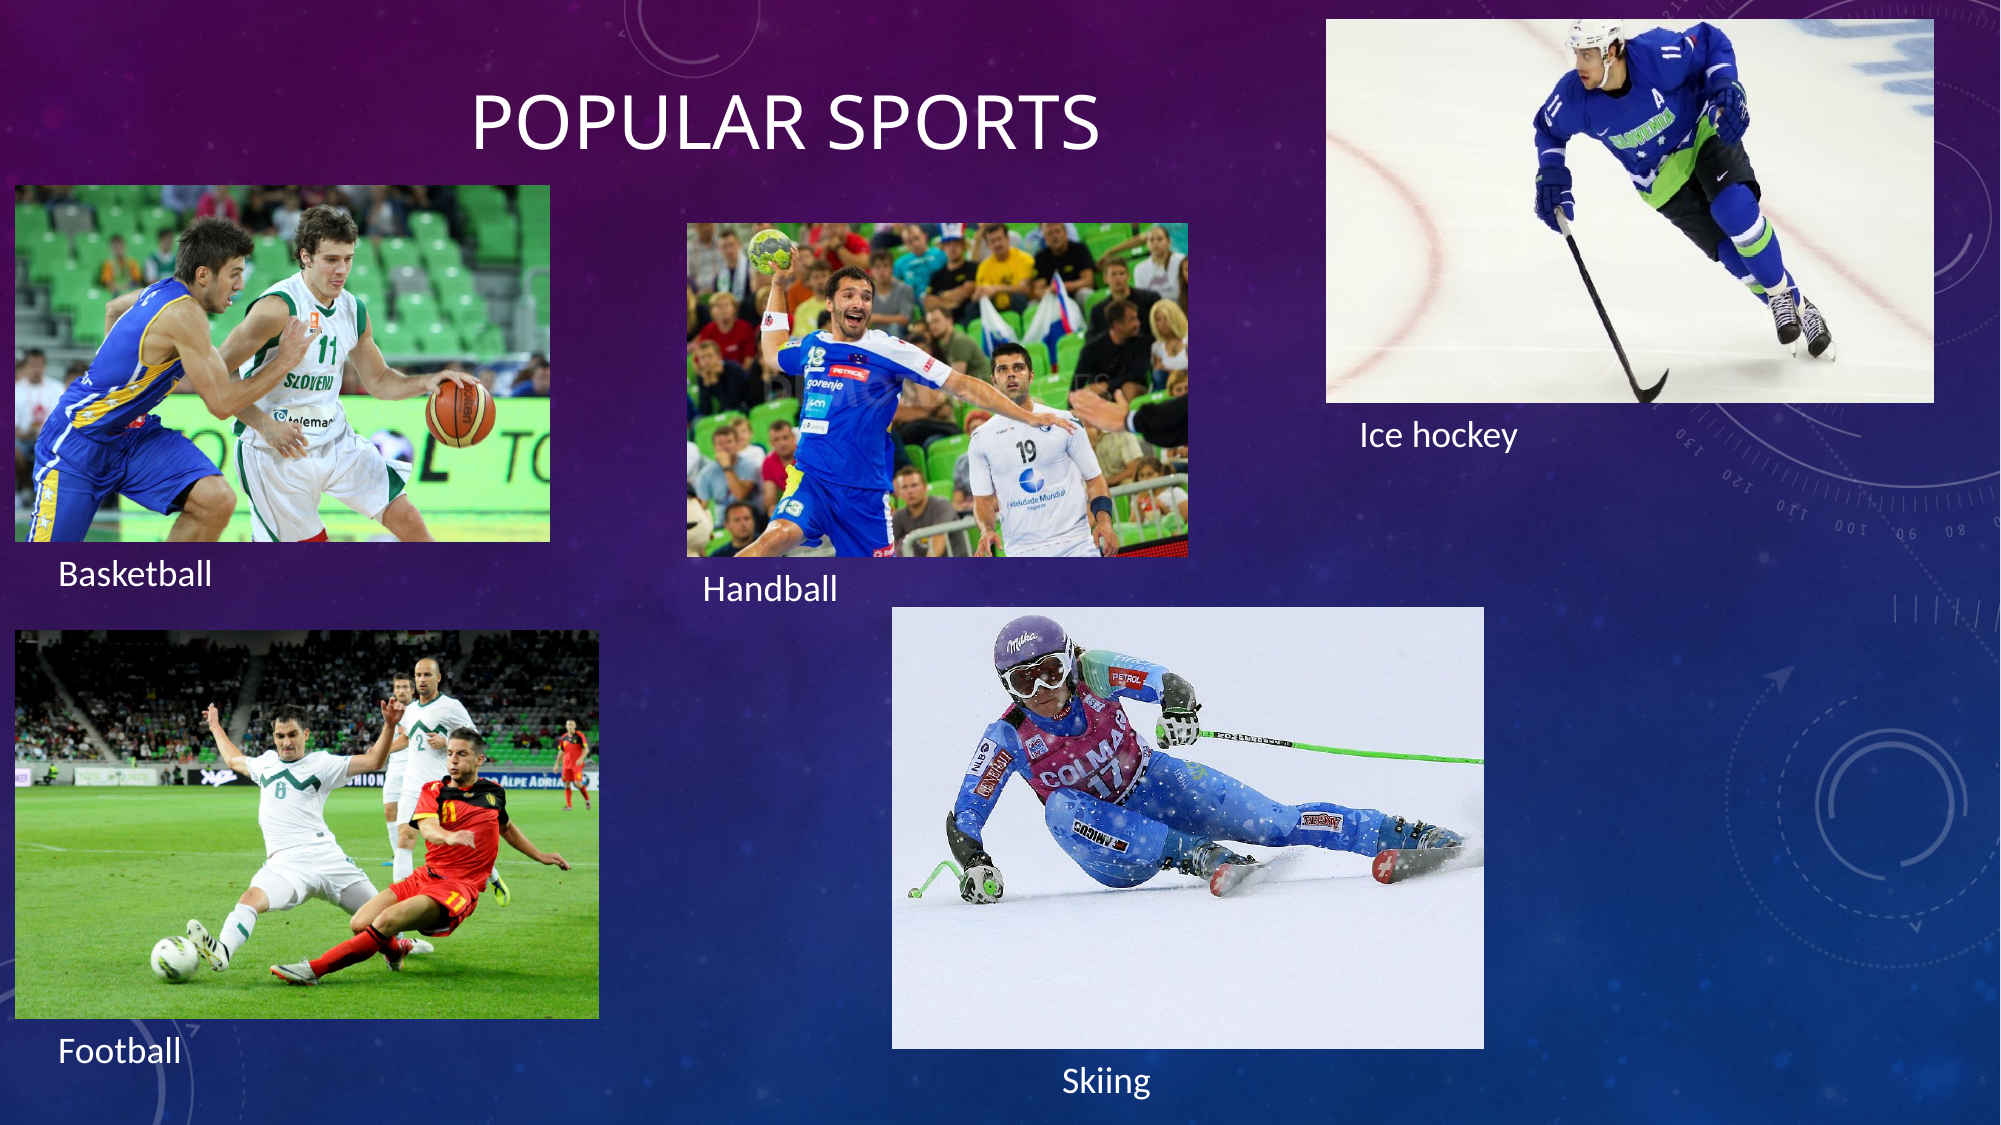

# POPuLAR SPORTS
Ice hockey
Basketball
Handball
Football
Skiing